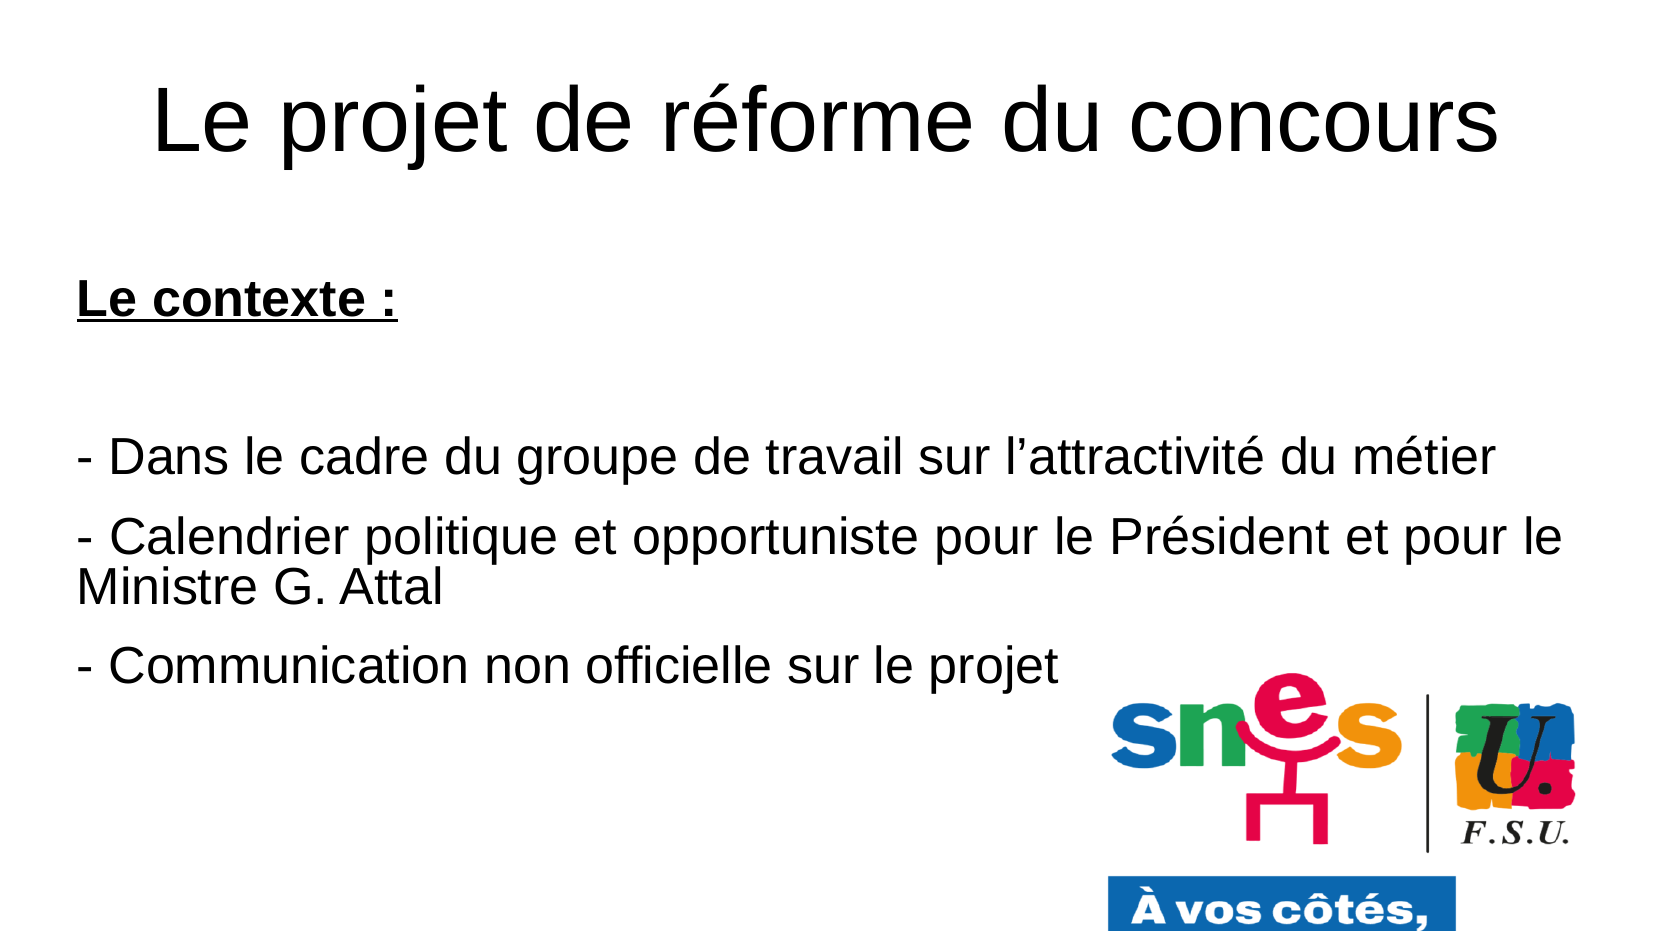

# Le projet de réforme du concours
Le contexte :
- Dans le cadre du groupe de travail sur l’attractivité du métier
- Calendrier politique et opportuniste pour le Président et pour le Ministre G. Attal
- Communication non officielle sur le projet